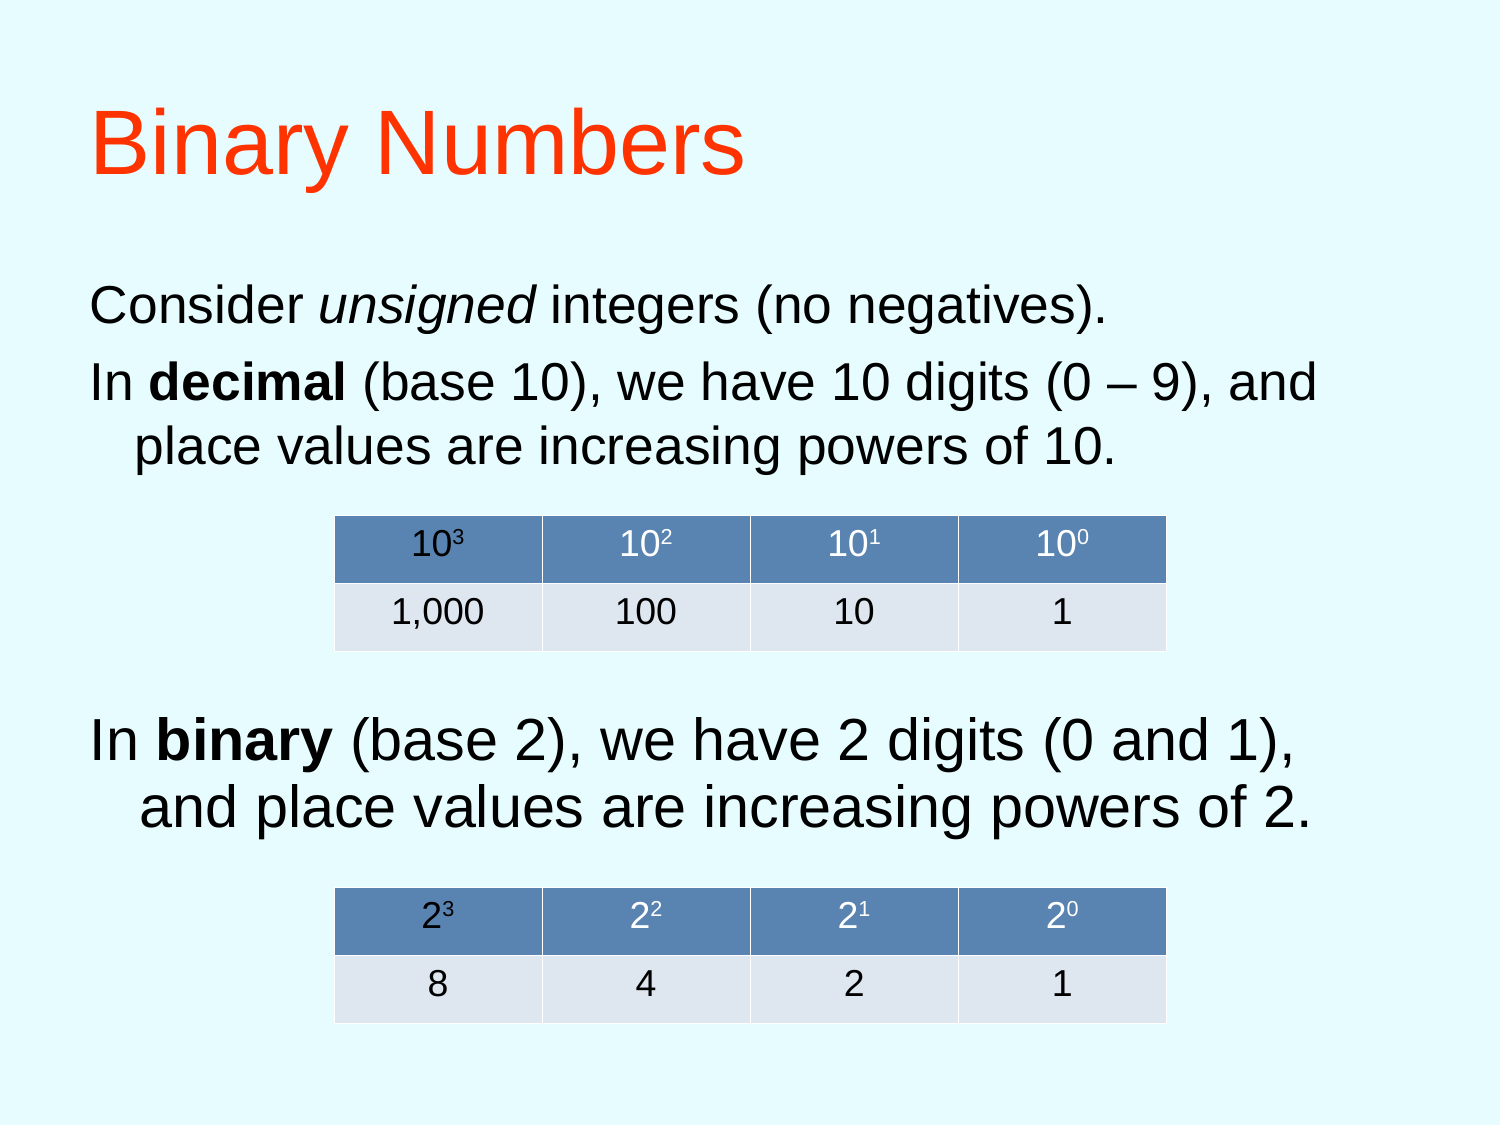

# Binary Numbers
Consider unsigned integers (no negatives).
In decimal (base 10), we have 10 digits (0 – 9), and place values are increasing powers of 10.
| 103 | 102 | 101 | 100 |
| --- | --- | --- | --- |
| 1,000 | 100 | 10 | 1 |
In binary (base 2), we have 2 digits (0 and 1), and place values are increasing powers of 2.
| 23 | 22 | 21 | 20 |
| --- | --- | --- | --- |
| 8 | 4 | 2 | 1 |